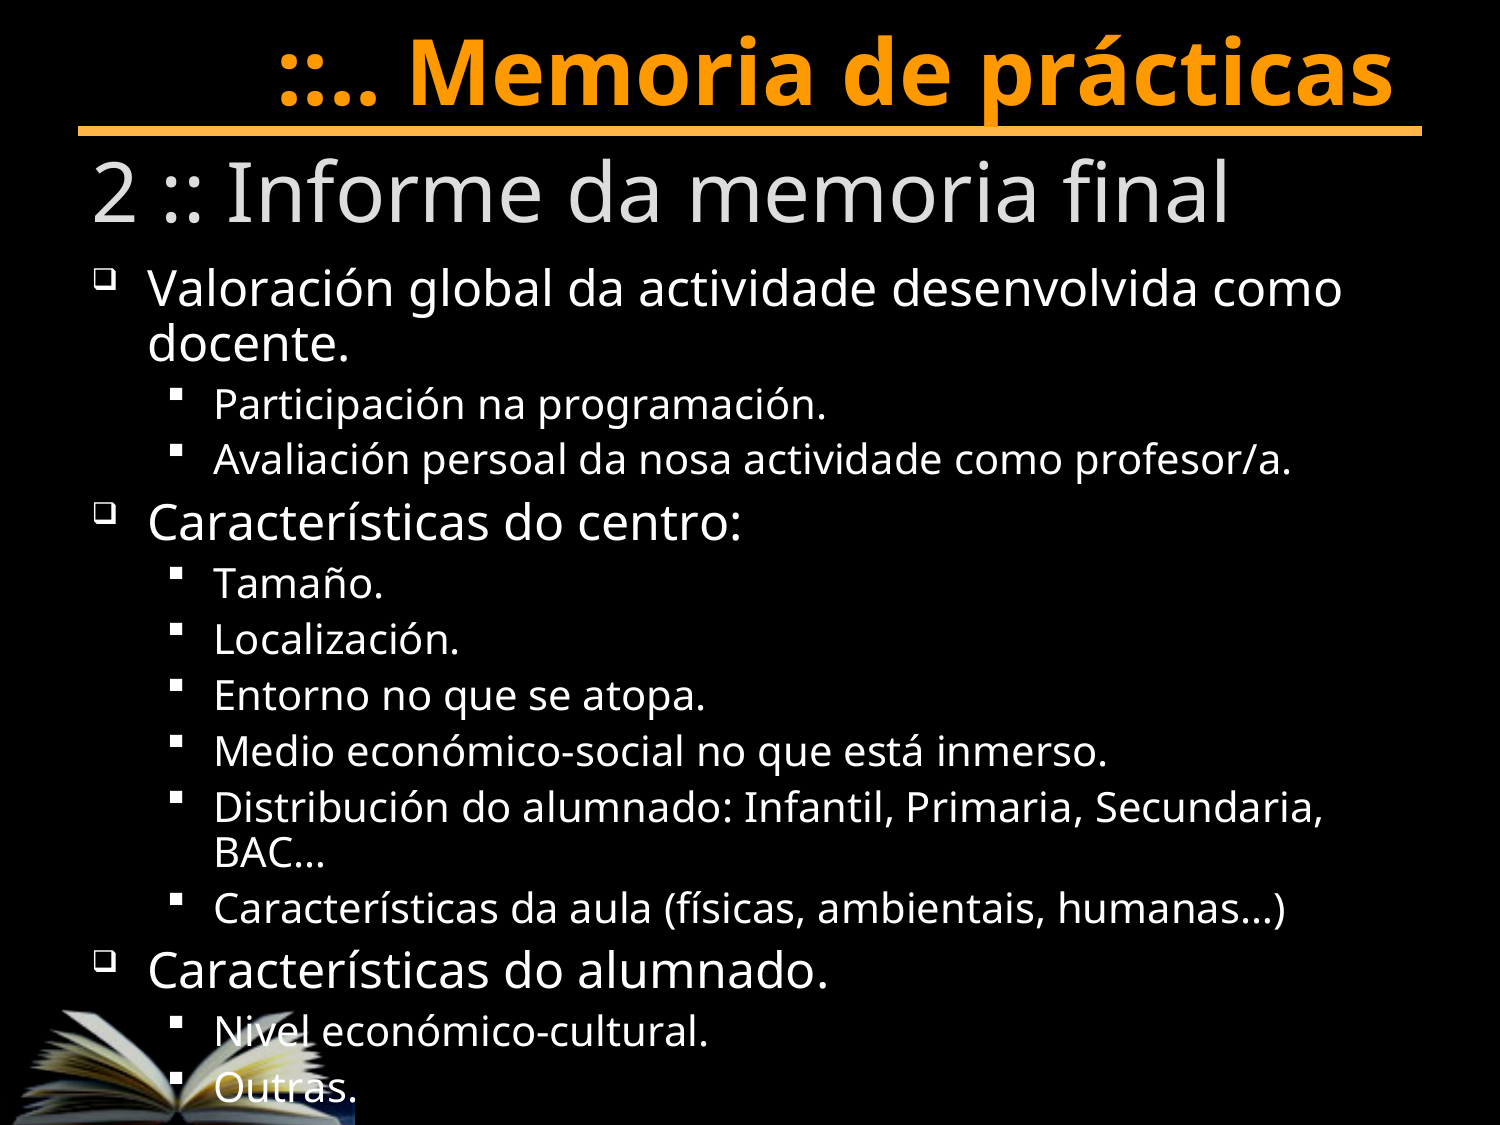

# 2 :: Informe da memoria final
Valoración global da actividade desenvolvida como docente.
Participación na programación.
Avaliación persoal da nosa actividade como profesor/a.
Características do centro:
Tamaño.
Localización.
Entorno no que se atopa.
Medio económico-social no que está inmerso.
Distribución do alumnado: Infantil, Primaria, Secundaria, BAC…
Características da aula (físicas, ambientais, humanas…)‏
Características do alumnado.
Nivel económico-cultural.
Outras.